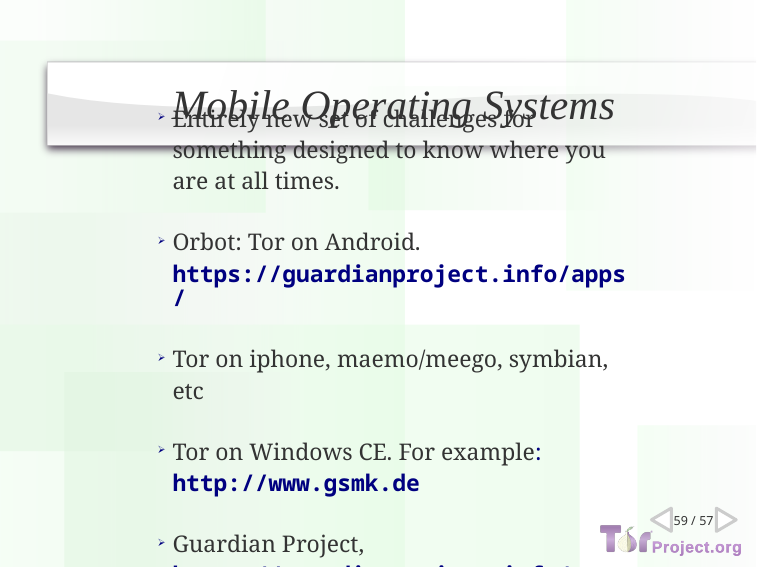

Mobile Operating Systems
Entirely new set of challenges for something designed to know where you are at all times.
Orbot: Tor on Android. https://guardianproject.info/apps/
Tor on iphone, maemo/meego, symbian, etc
Tor on Windows CE. For example:http://www.gsmk.de
Guardian Project, https://guardianproject.info/